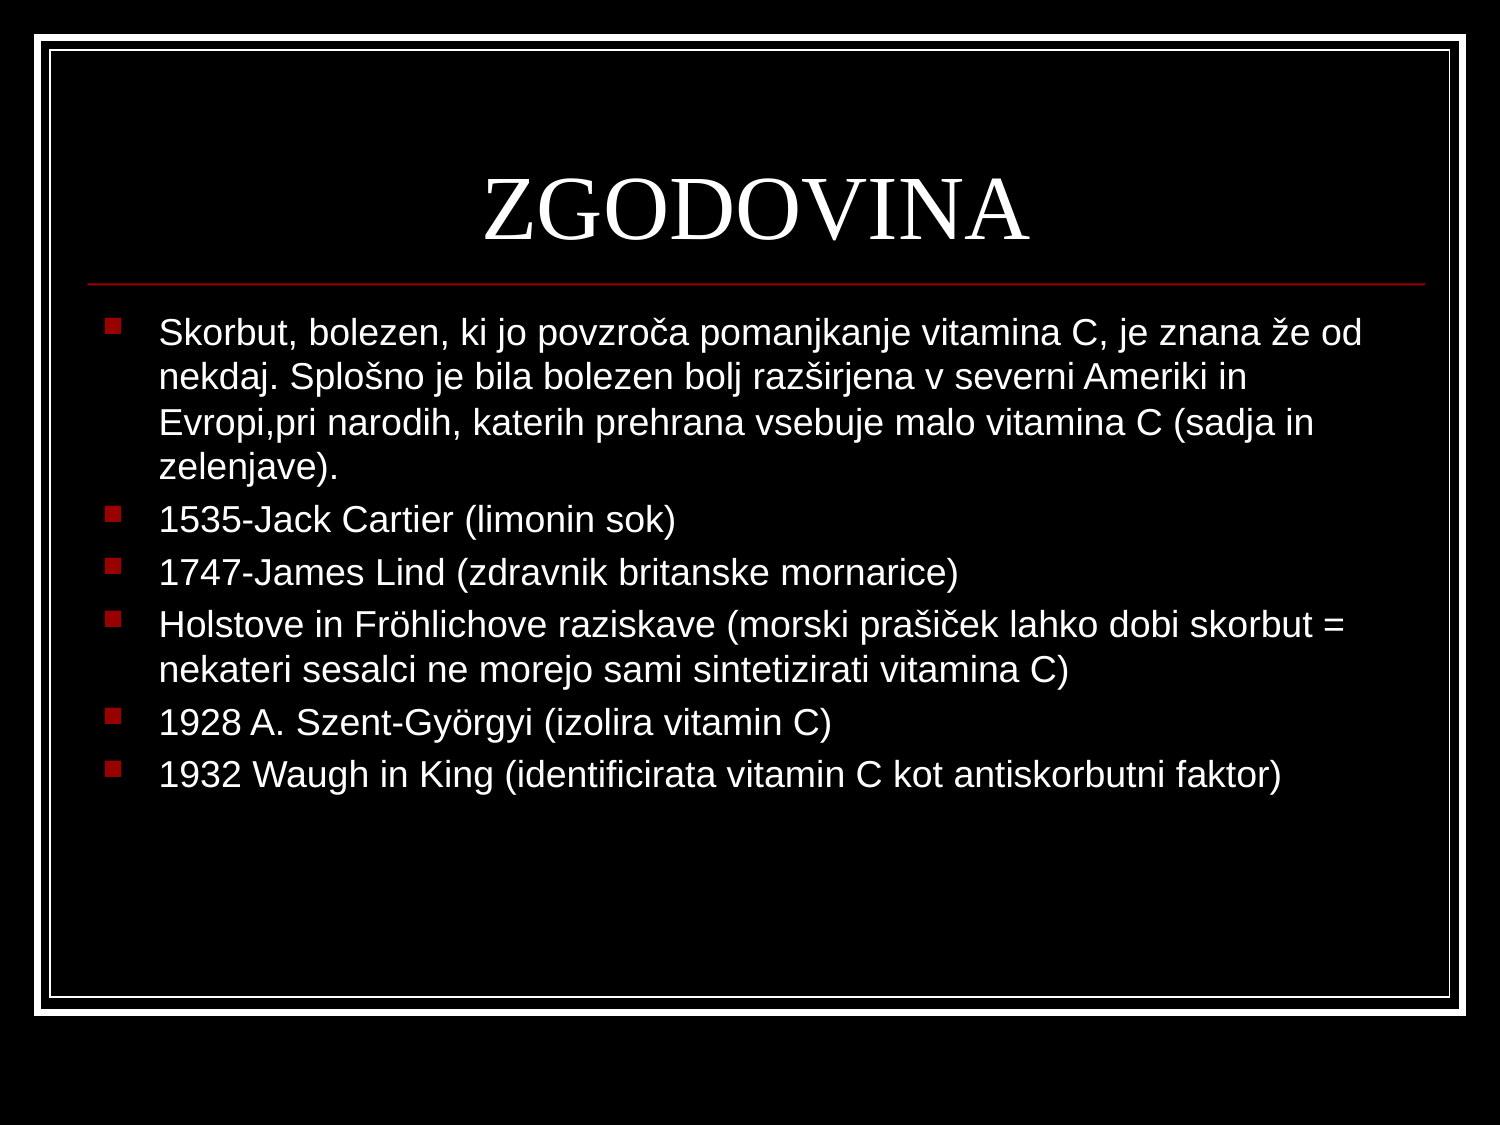

# ZGODOVINA
Skorbut, bolezen, ki jo povzroča pomanjkanje vitamina C, je znana že od nekdaj. Splošno je bila bolezen bolj razširjena v severni Ameriki in Evropi,pri narodih, katerih prehrana vsebuje malo vitamina C (sadja in zelenjave).
1535-Jack Cartier (limonin sok)
1747-James Lind (zdravnik britanske mornarice)
Holstove in Fröhlichove raziskave (morski prašiček lahko dobi skorbut = nekateri sesalci ne morejo sami sintetizirati vitamina C)
1928 A. Szent-Györgyi (izolira vitamin C)
1932 Waugh in King (identificirata vitamin C kot antiskorbutni faktor)